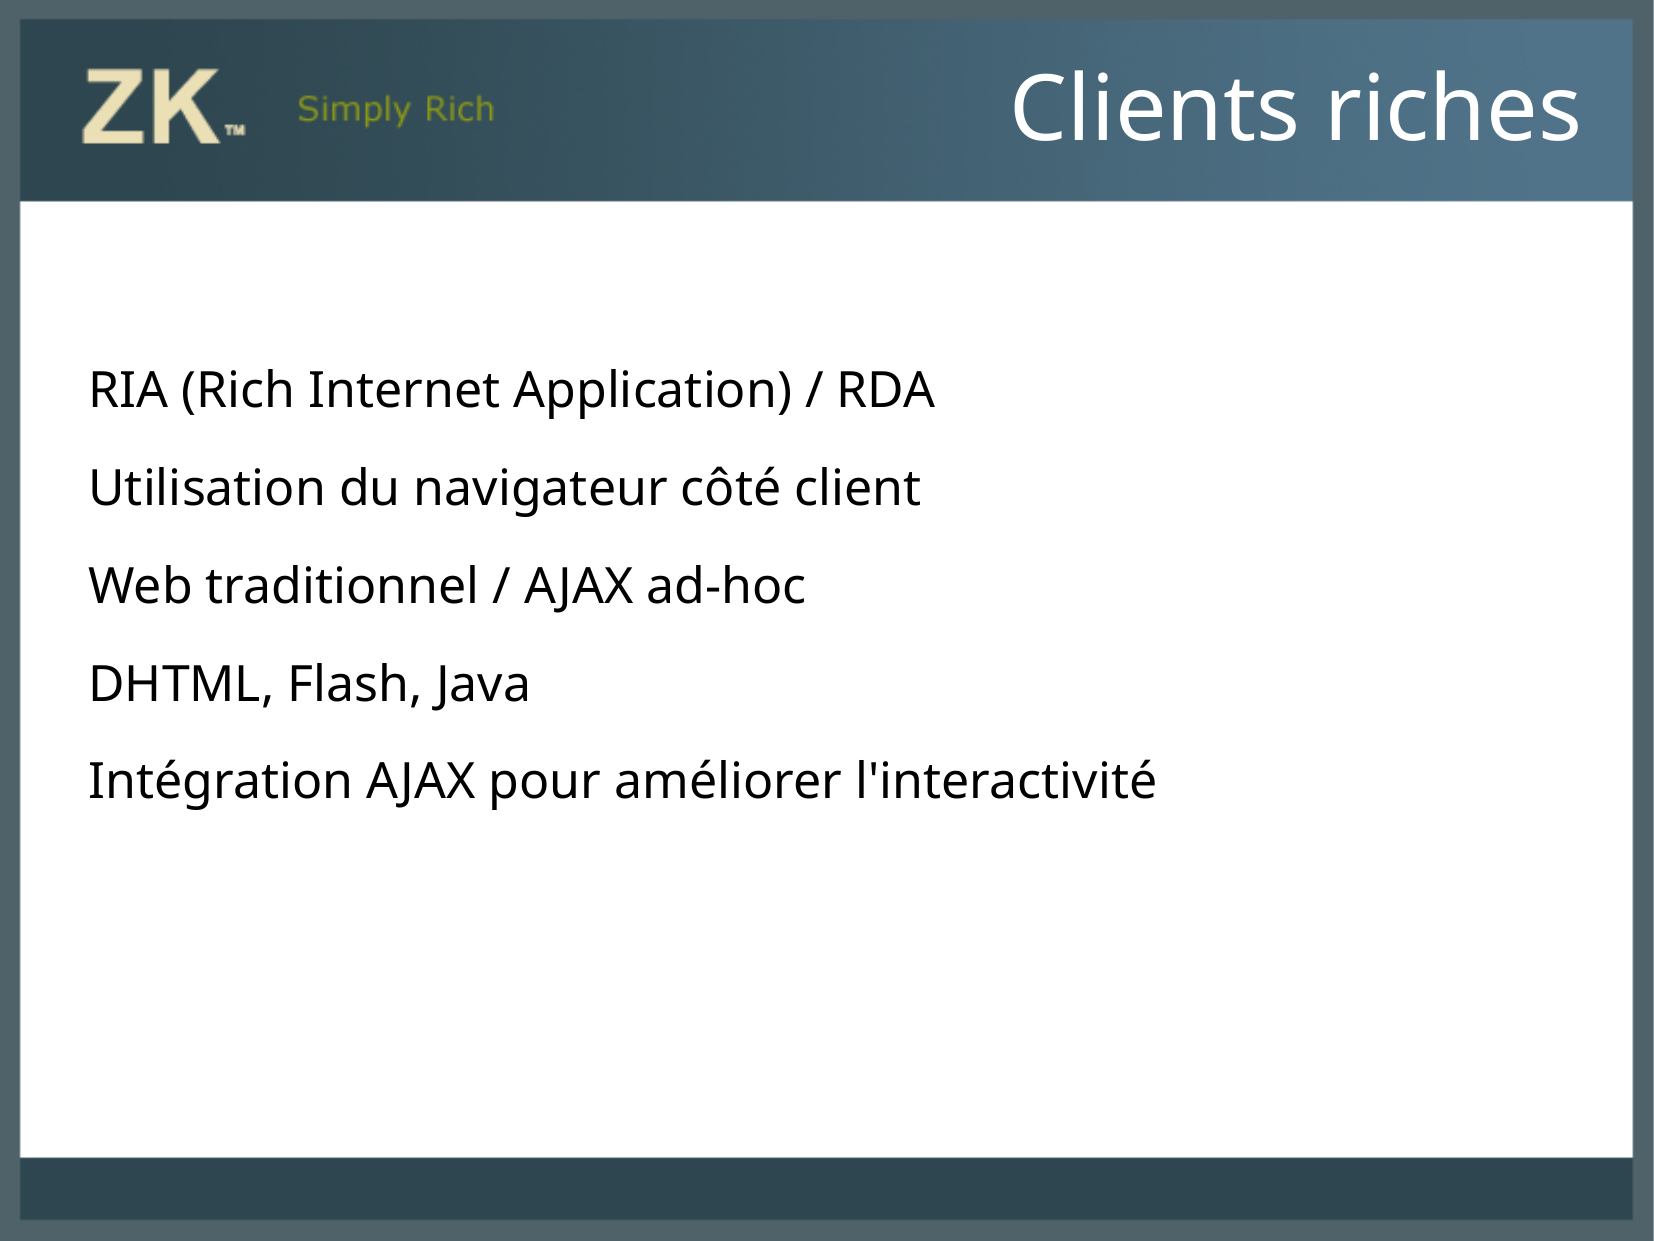

# Clients riches
RIA (Rich Internet Application) / RDA
Utilisation du navigateur côté client
Web traditionnel / AJAX ad-hoc
DHTML, Flash, Java
Intégration AJAX pour améliorer l'interactivité